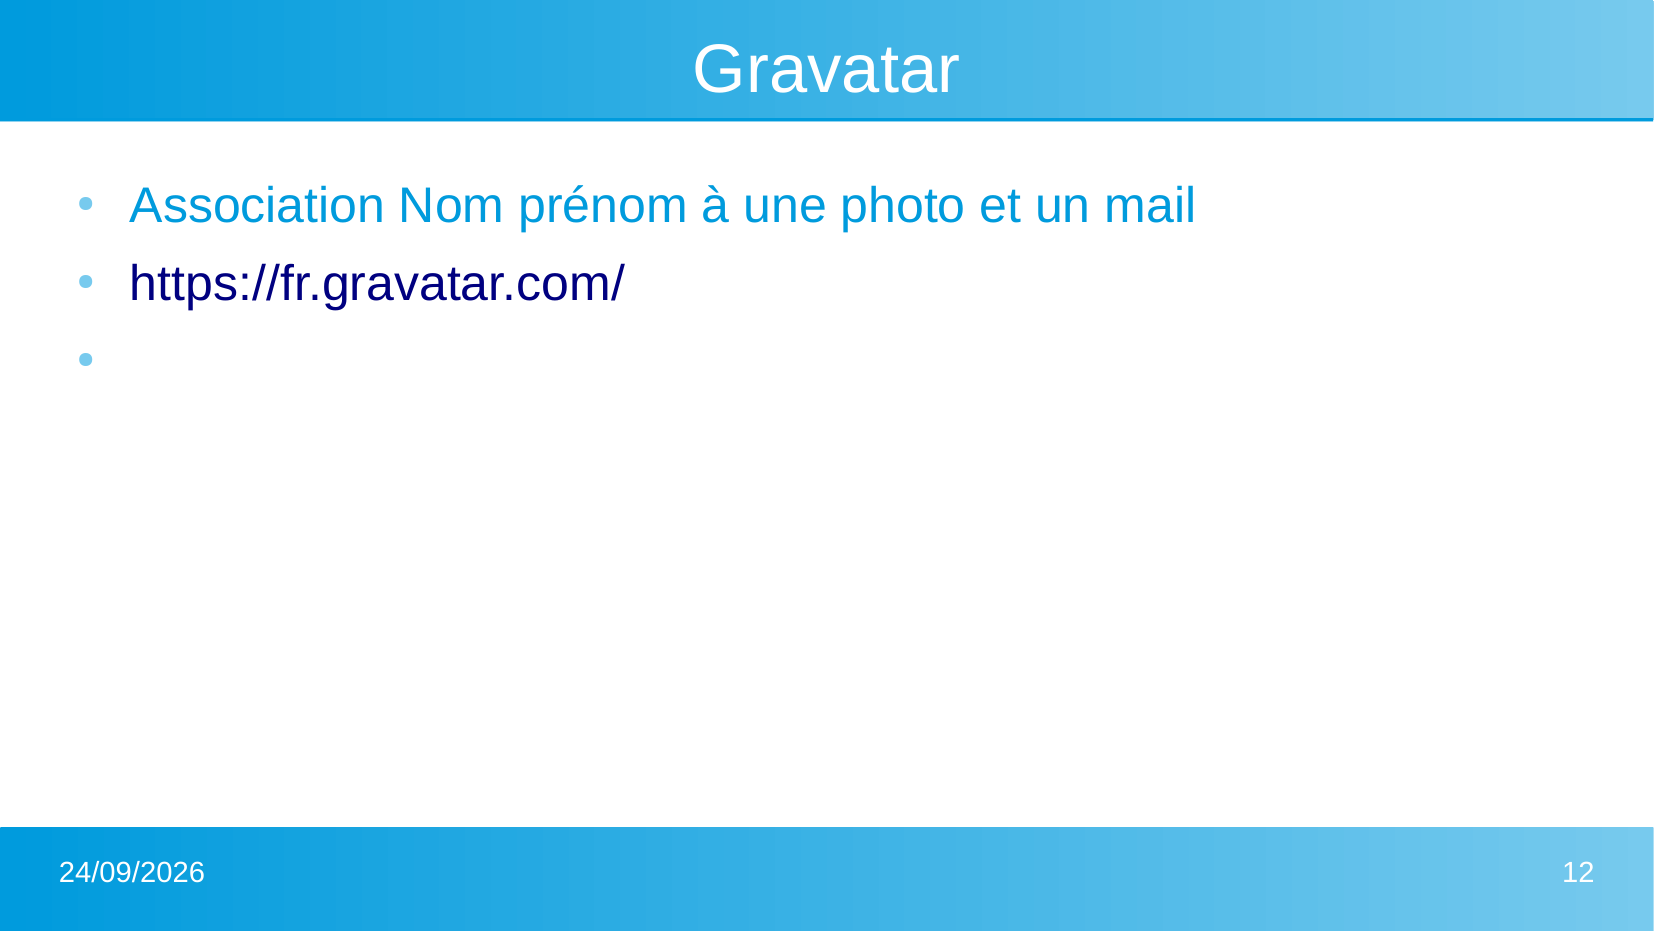

# Gravatar
Association Nom prénom à une photo et un mail
https://fr.gravatar.com/
12